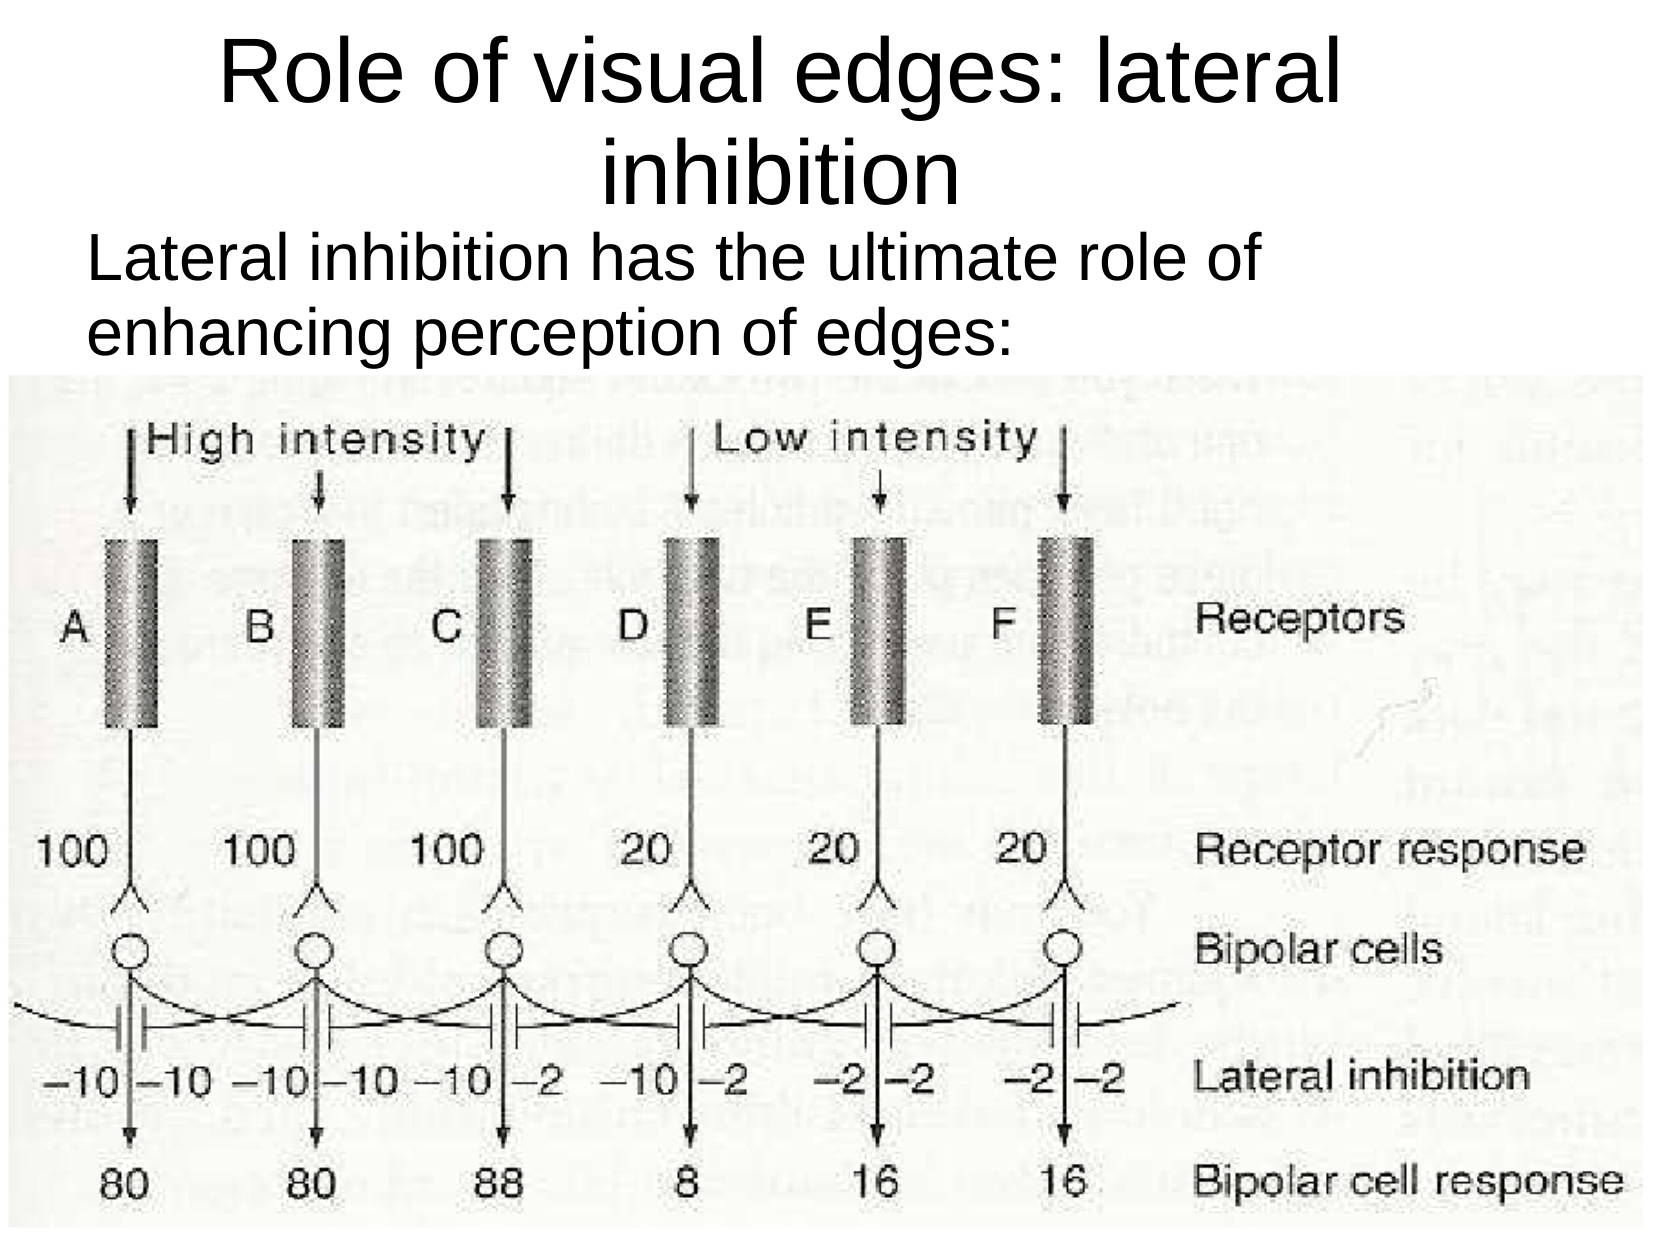

# Role of visual edges: lateral inhibition
Lateral inhibition has the ultimate role of enhancing perception of edges: